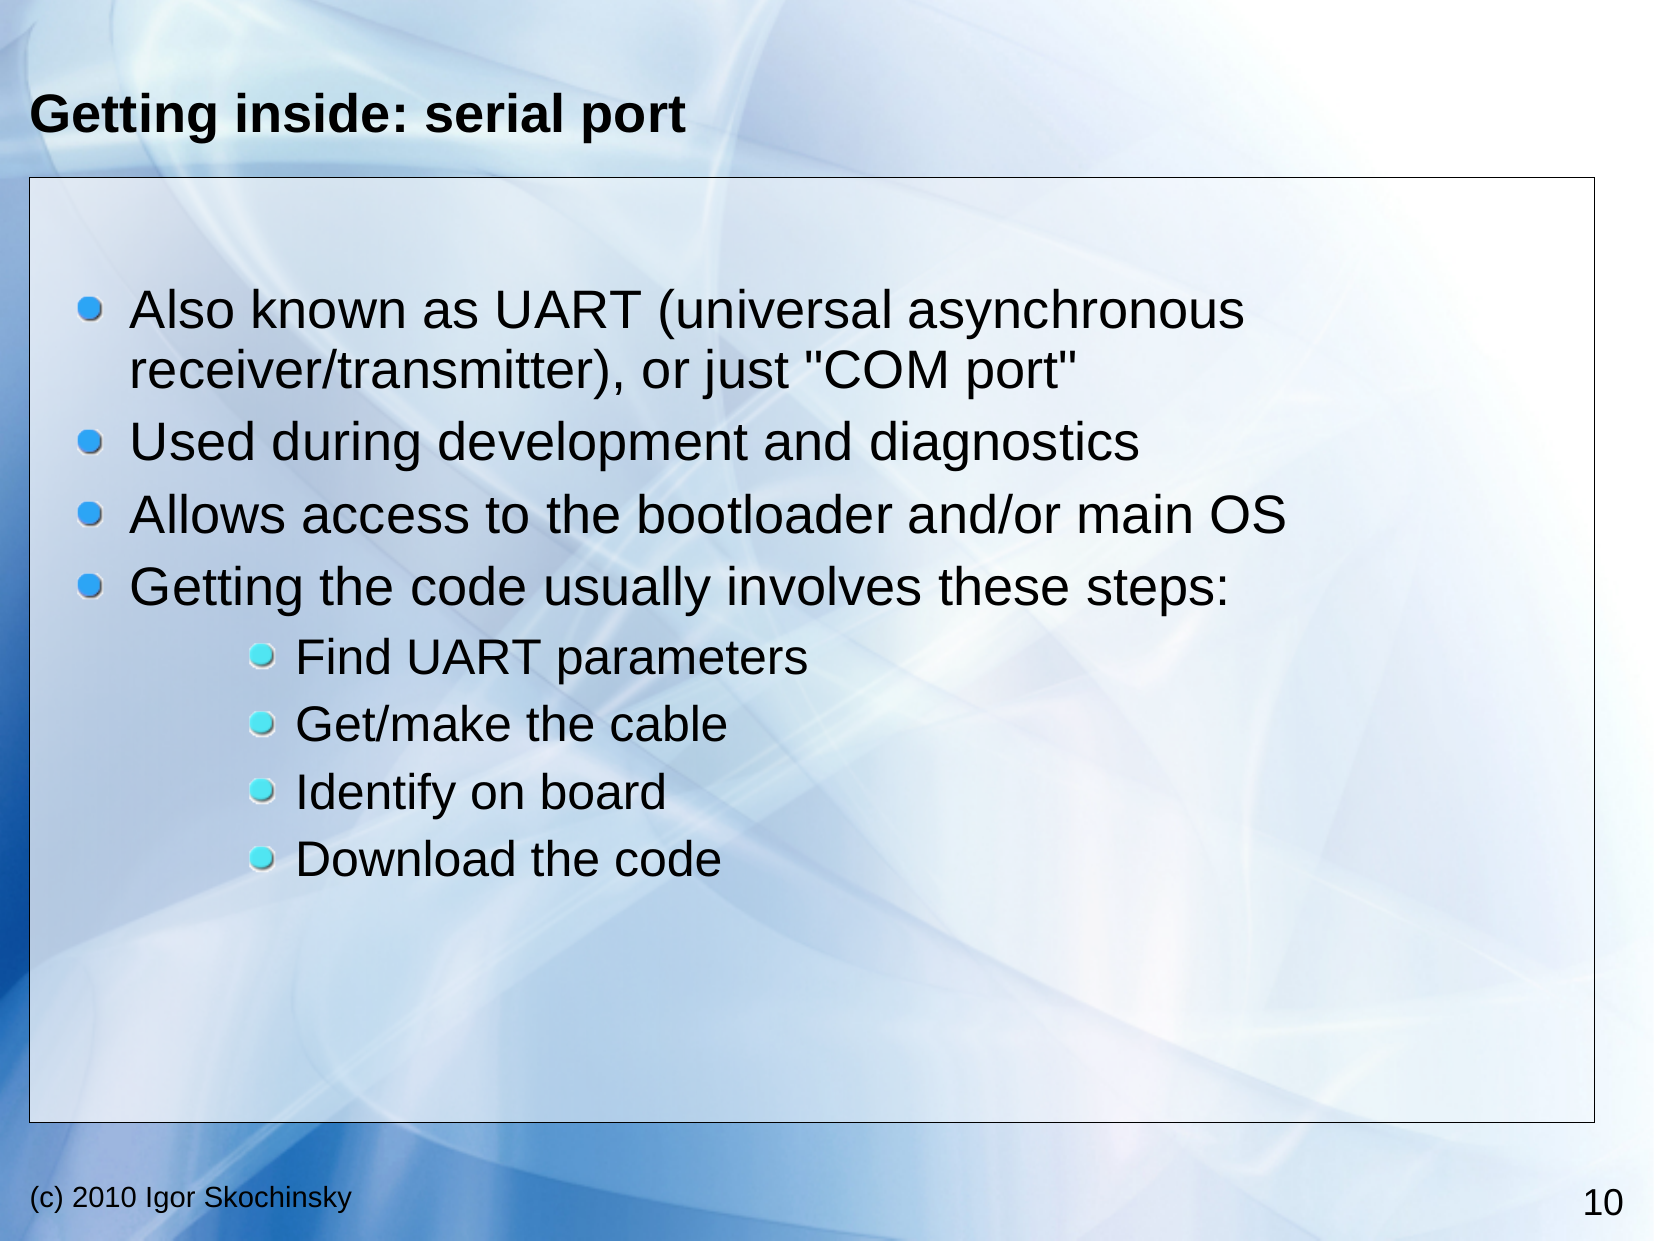

# Getting inside: serial port
Also known as UART (universal asynchronous receiver/transmitter), or just "COM port"
Used during development and diagnostics
Allows access to the bootloader and/or main OS
Getting the code usually involves these steps:
Find UART parameters
Get/make the cable
Identify on board
Download the code
(c) 2010 Igor Skochinsky
10